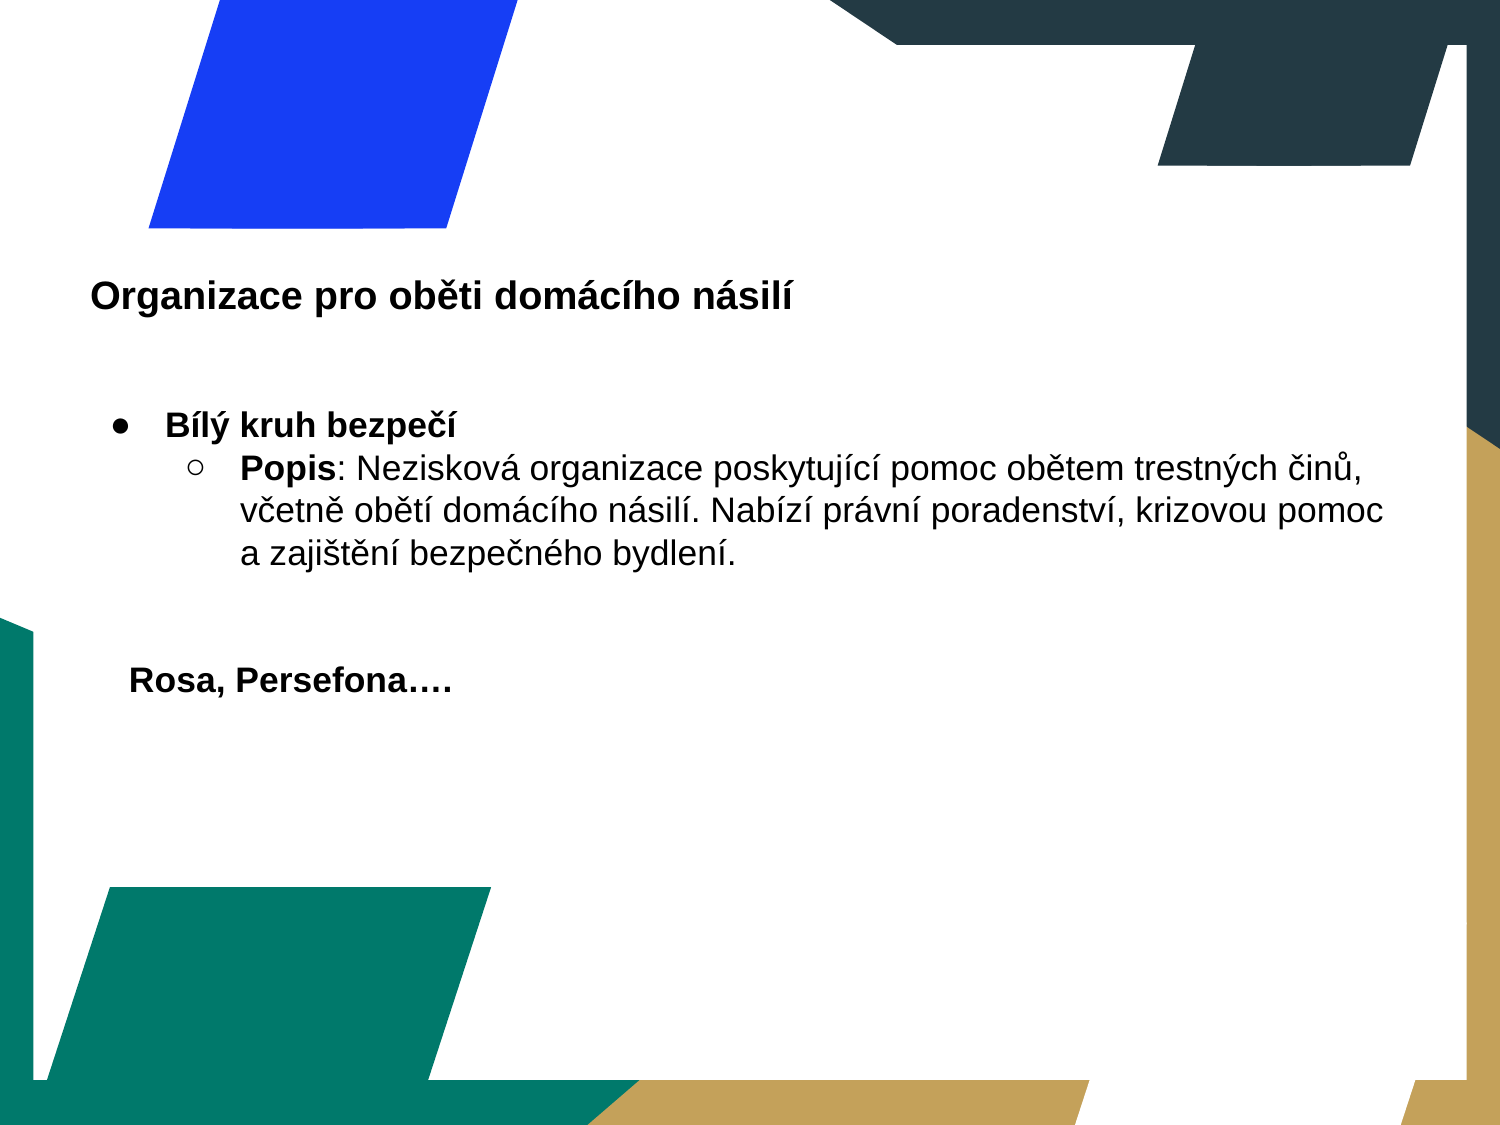

#
Organizace pro oběti domácího násilí
Bílý kruh bezpečí
Popis: Nezisková organizace poskytující pomoc obětem trestných činů, včetně obětí domácího násilí. Nabízí právní poradenství, krizovou pomoc a zajištění bezpečného bydlení.
 Rosa, Persefona….